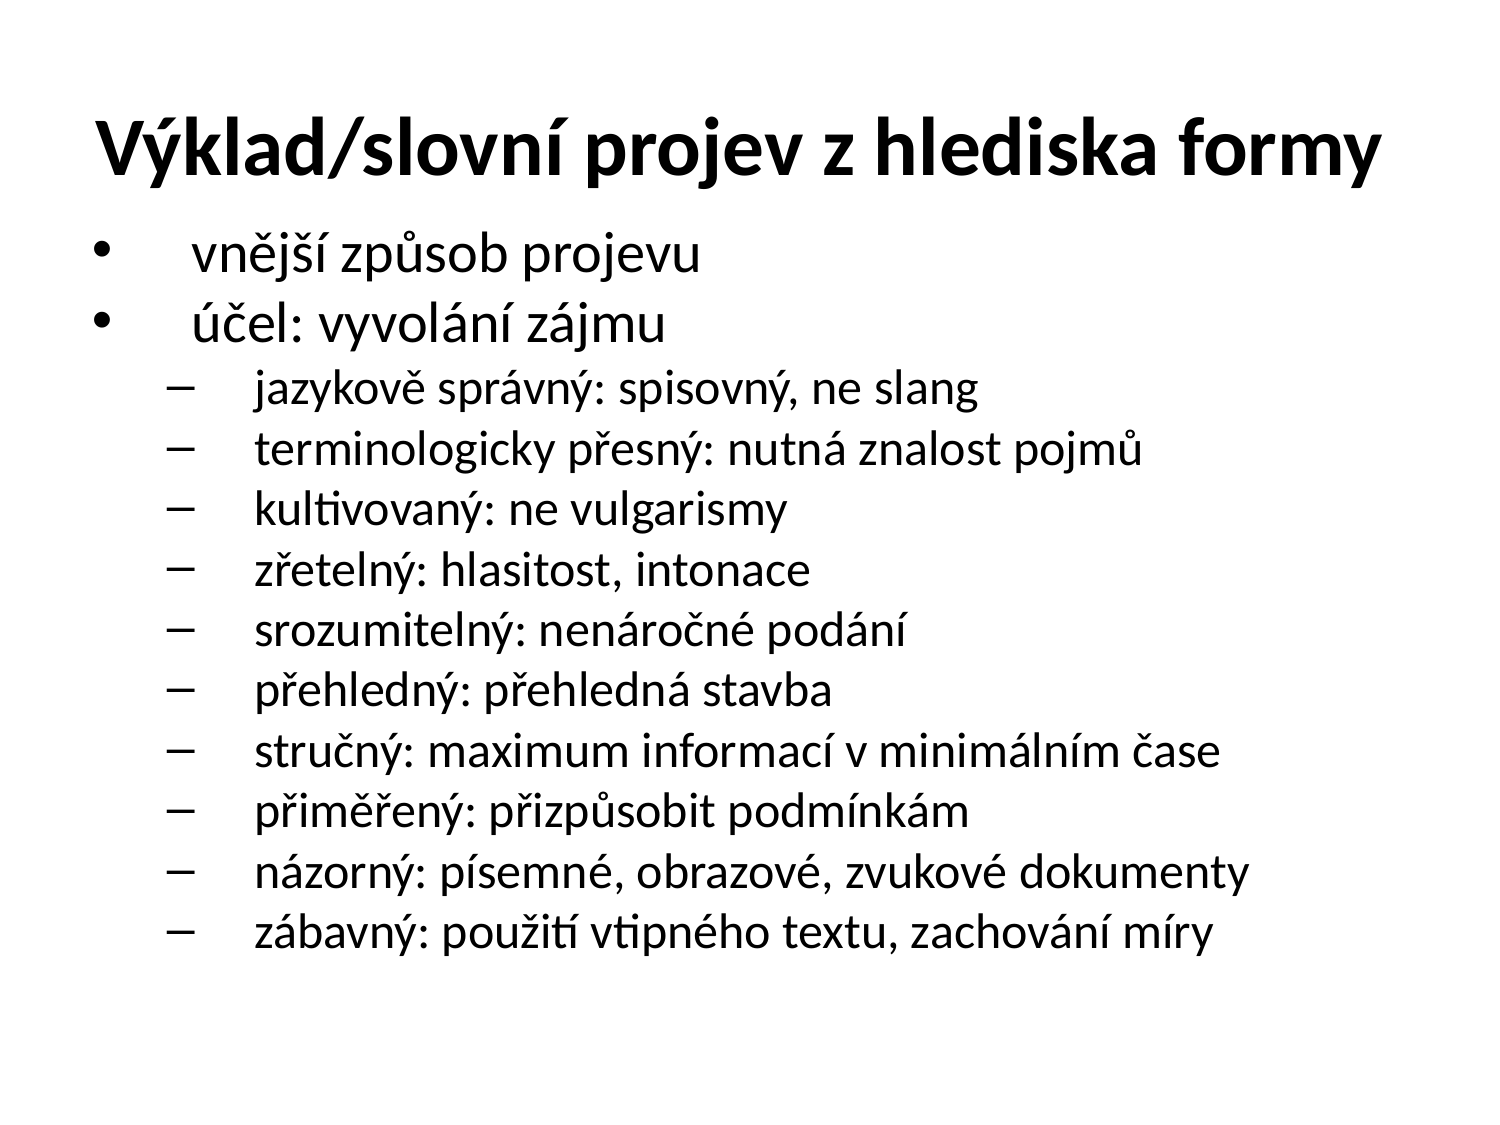

# Výklad/slovní projev z hlediska formy
vnější způsob projevu
účel: vyvolání zájmu
jazykově správný: spisovný, ne slang
terminologicky přesný: nutná znalost pojmů
kultivovaný: ne vulgarismy
zřetelný: hlasitost, intonace
srozumitelný: nenáročné podání
přehledný: přehledná stavba
stručný: maximum informací v minimálním čase
přiměřený: přizpůsobit podmínkám
názorný: písemné, obrazové, zvukové dokumenty
zábavný: použití vtipného textu, zachování míry